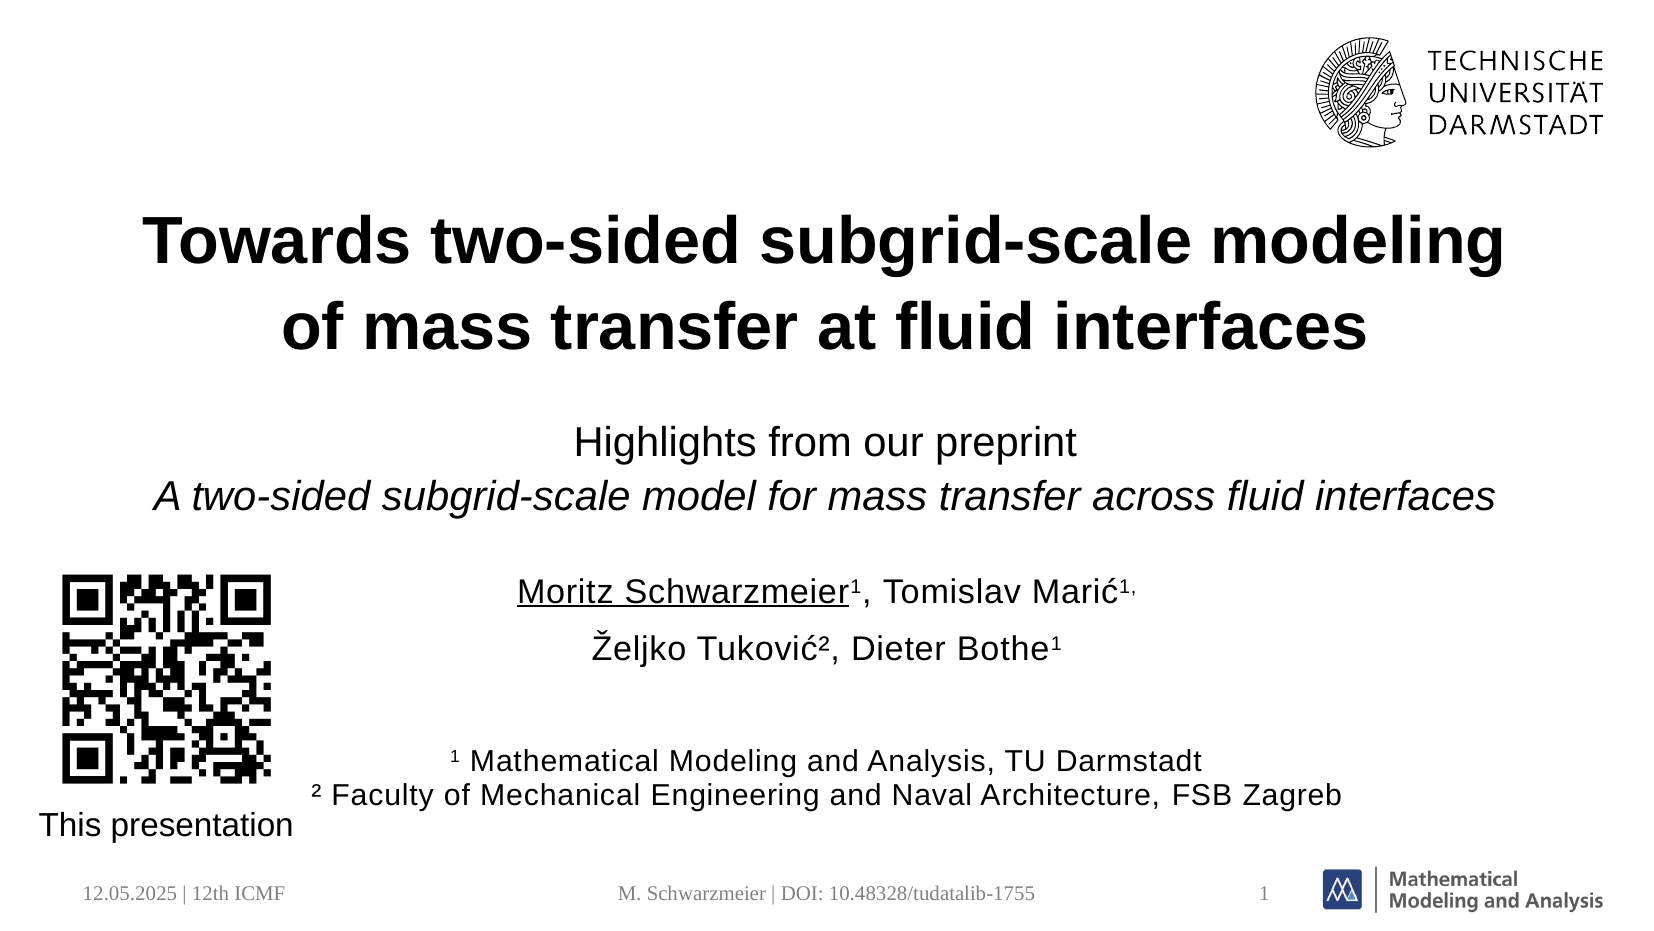

# Towards two-sided subgrid-scale modeling of mass transfer at fluid interfaces Highlights from our preprint
A two-sided subgrid-scale model for mass transfer across fluid interfaces
This presentation
Moritz Schwarzmeier1, Tomislav Marić1,
Željko Tuković², Dieter Bothe1
1 Mathematical Modeling and Analysis, TU Darmstadt
² Faculty of Mechanical Engineering and Naval Architecture, FSB Zagreb